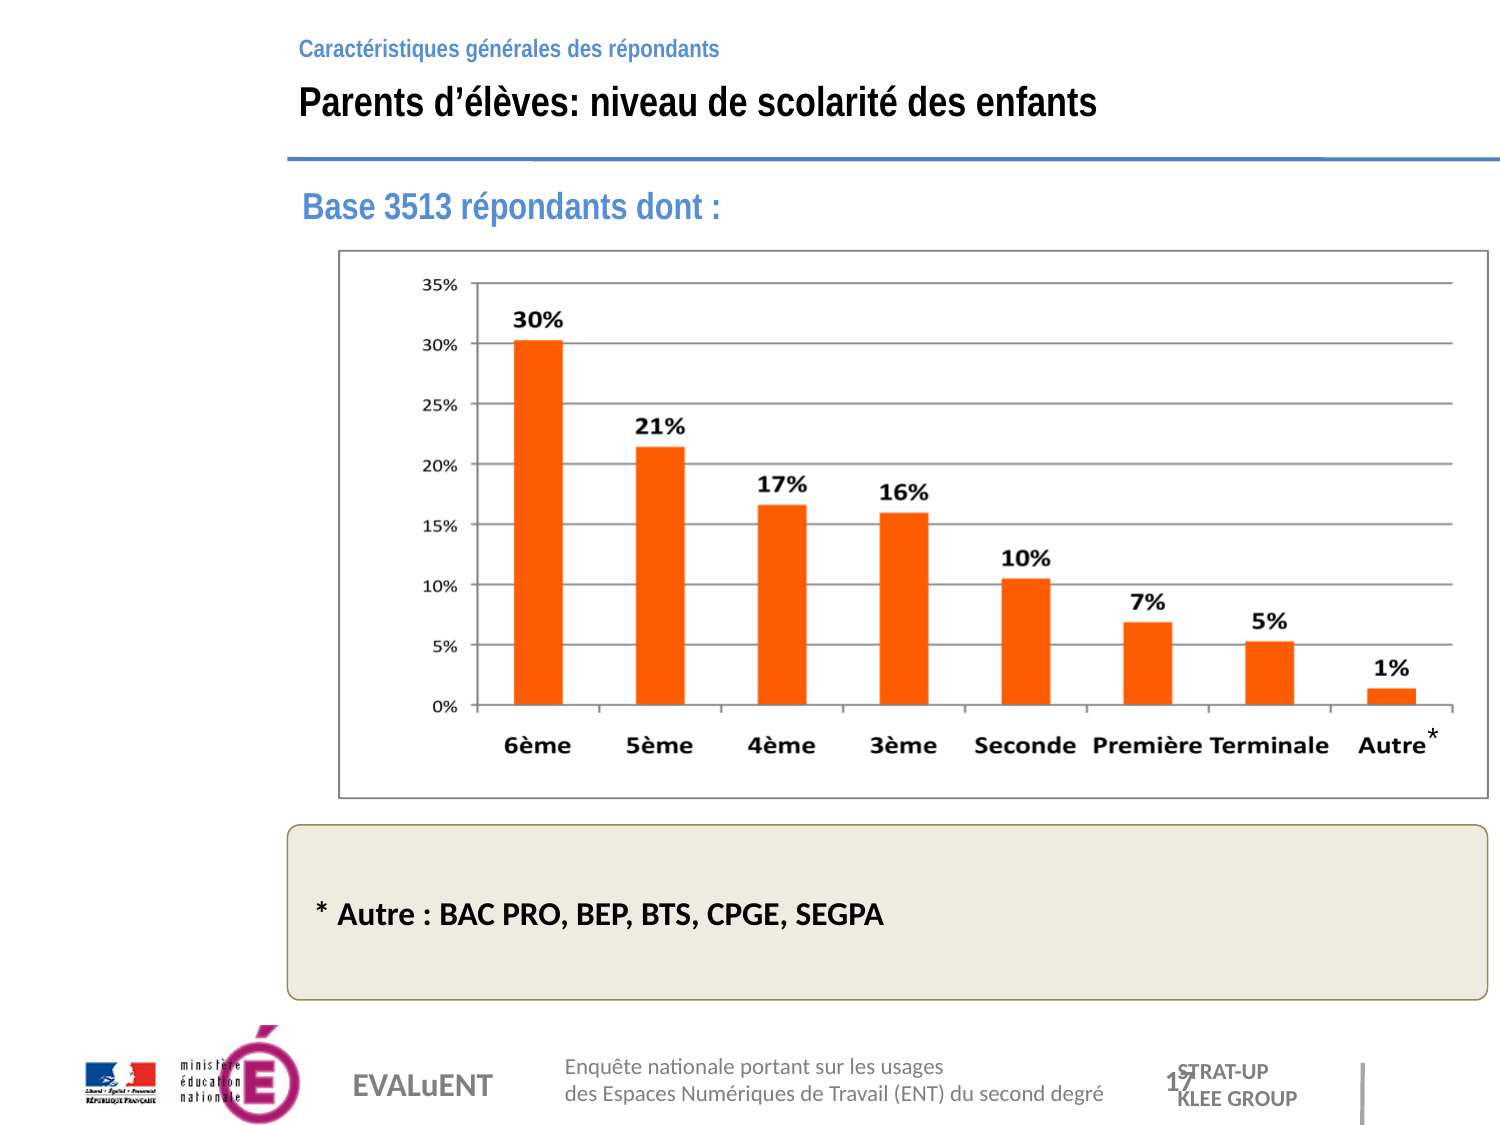

Caractéristiques générales des répondants
Parents d’élèves: niveau de scolarité des enfants
Base 3513 répondants dont :
*
 * Autre : BAC PRO, BEP, BTS, CPGE, SEGPA